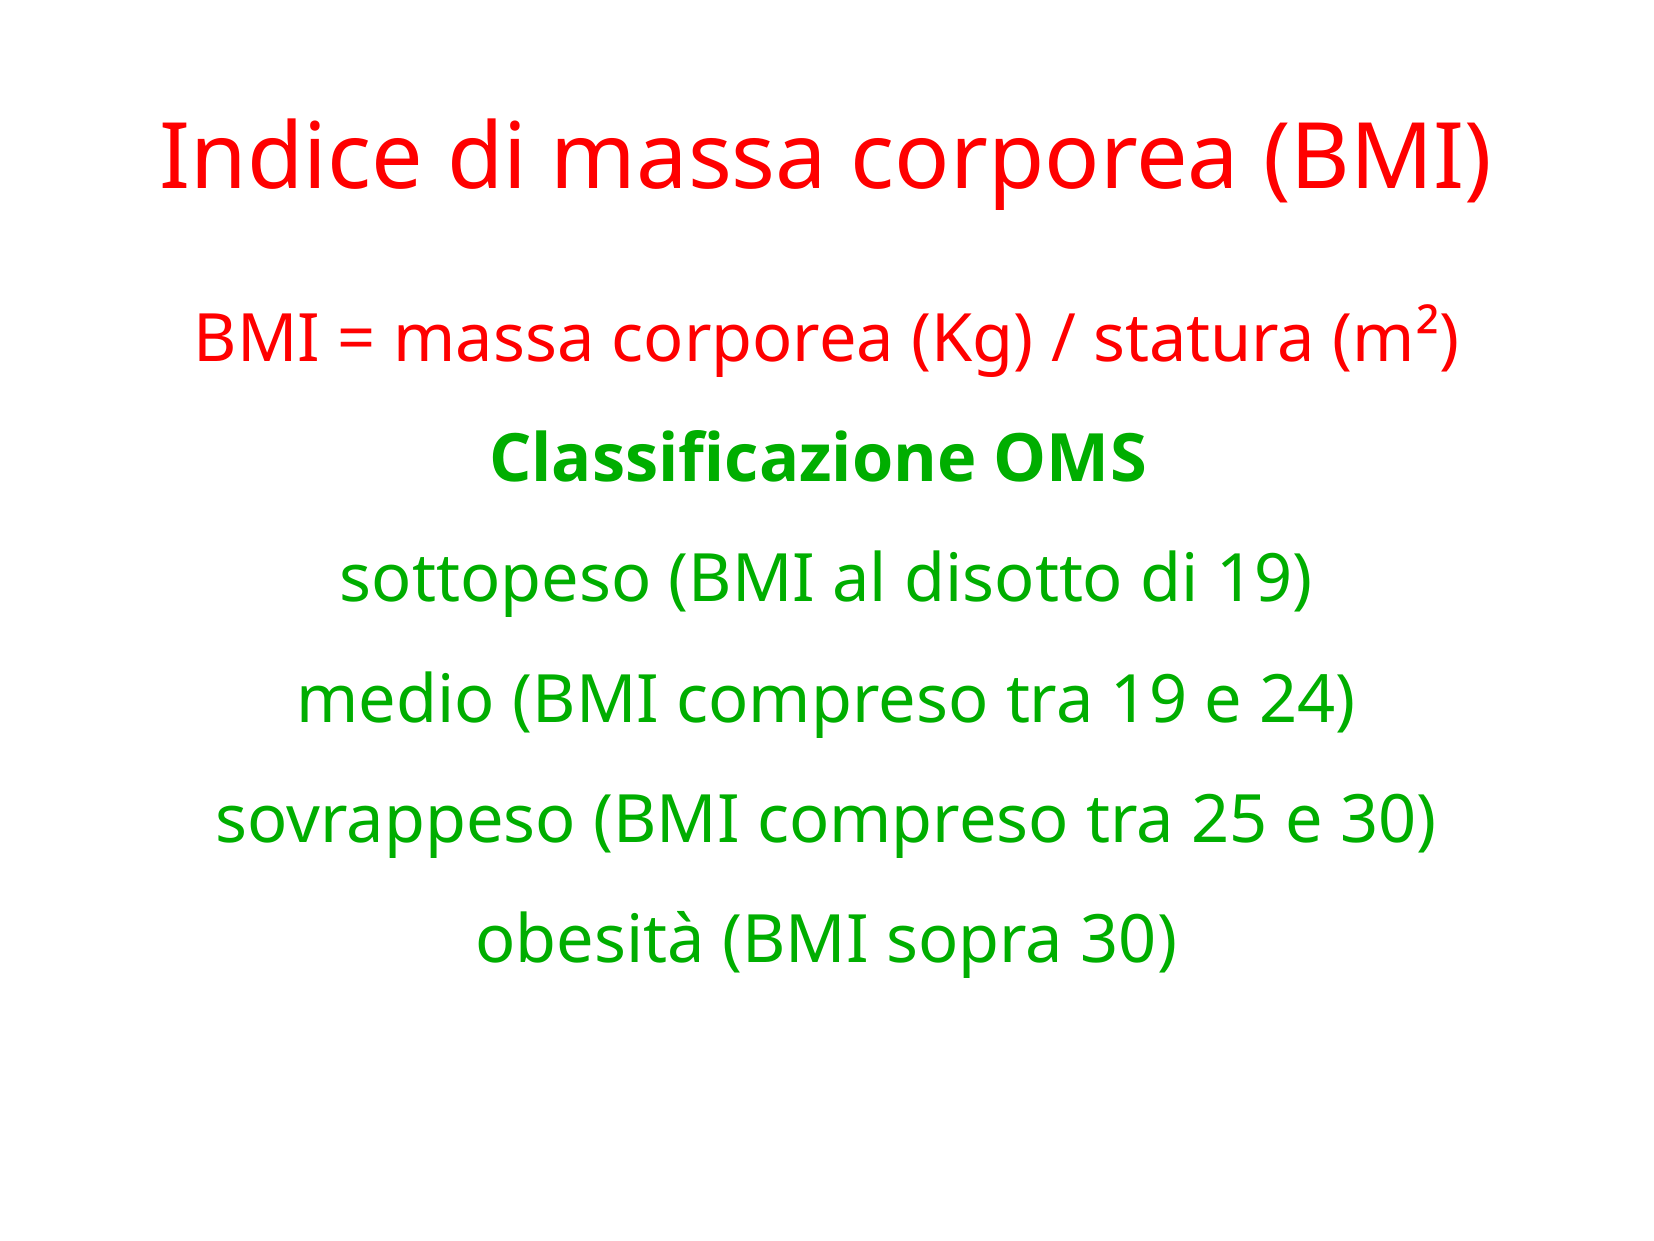

# Indice di massa corporea (BMI)
BMI = massa corporea (Kg) / statura (m²)
Classificazione OMS
sottopeso (BMI al disotto di 19)
medio (BMI compreso tra 19 e 24)
sovrappeso (BMI compreso tra 25 e 30)
obesità (BMI sopra 30)